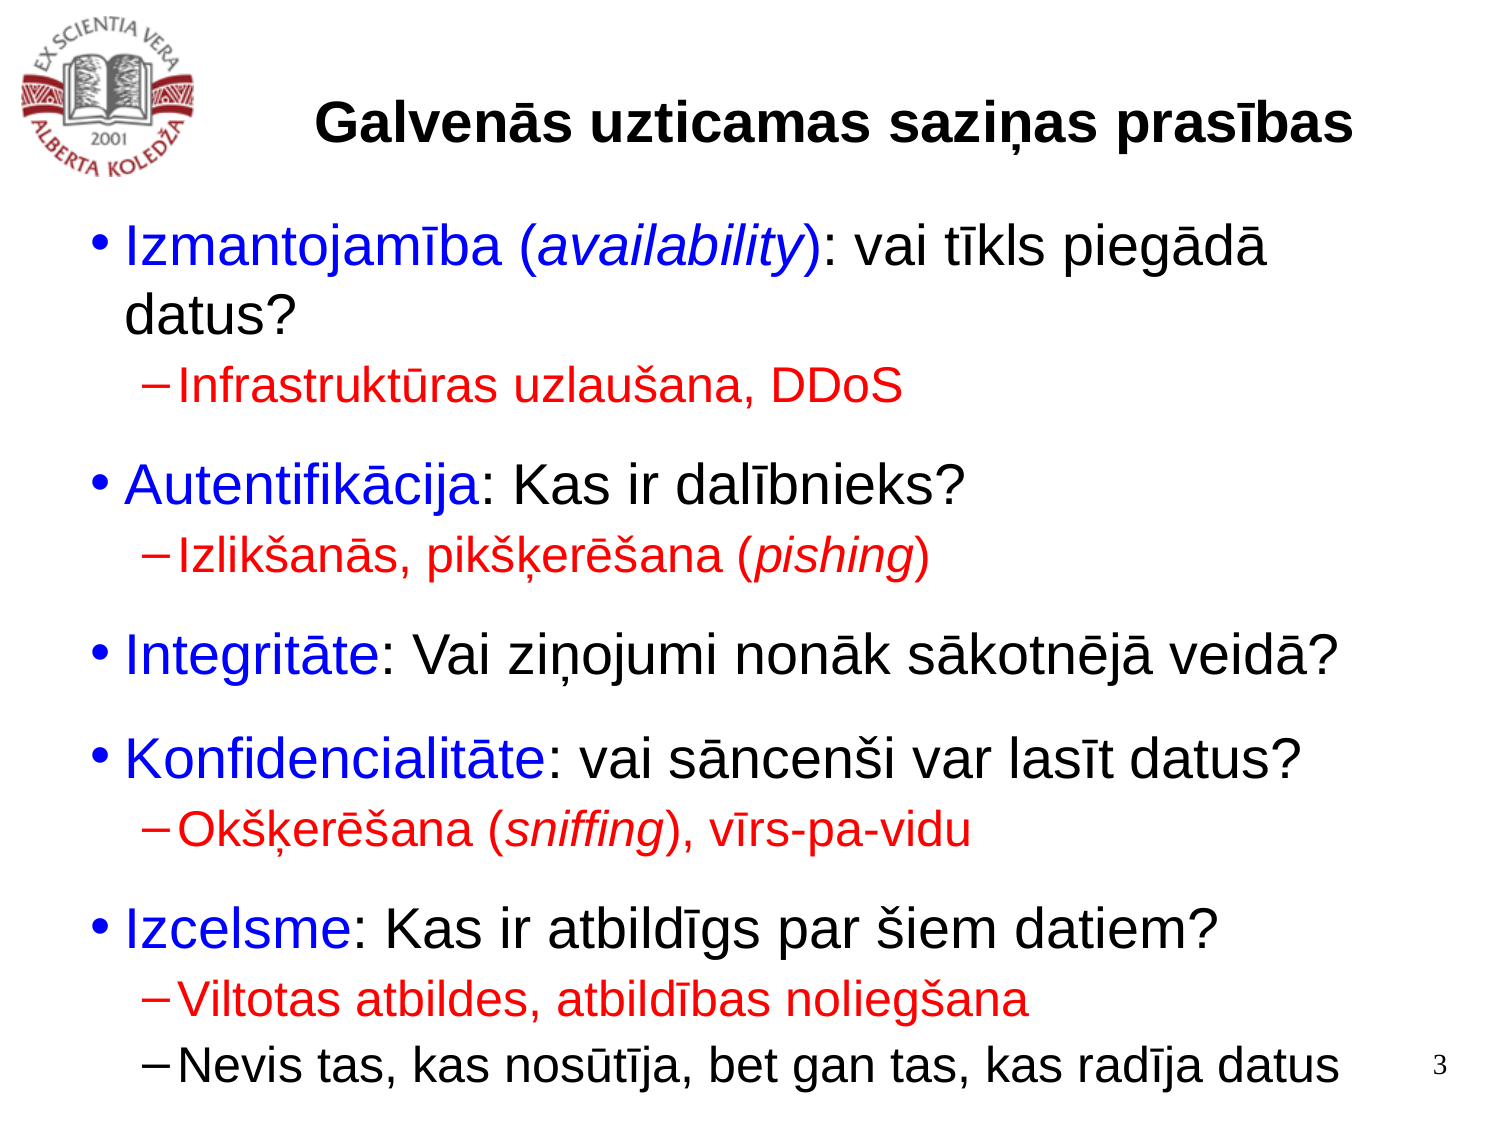

# Galvenās uzticamas saziņas prasības
Izmantojamība (availability): vai tīkls piegādā datus?
Infrastruktūras uzlaušana, DDoS
Autentifikācija: Kas ir dalībnieks?
Izlikšanās, pikšķerēšana (pishing)
Integritāte: Vai ziņojumi nonāk sākotnējā veidā?
Konfidencialitāte: vai sāncenši var lasīt datus?
Okšķerēšana (sniffing), vīrs-pa-vidu
Izcelsme: Kas ir atbildīgs par šiem datiem?
Viltotas atbildes, atbildības noliegšana
Nevis tas, kas nosūtīja, bet gan tas, kas radīja datus
3